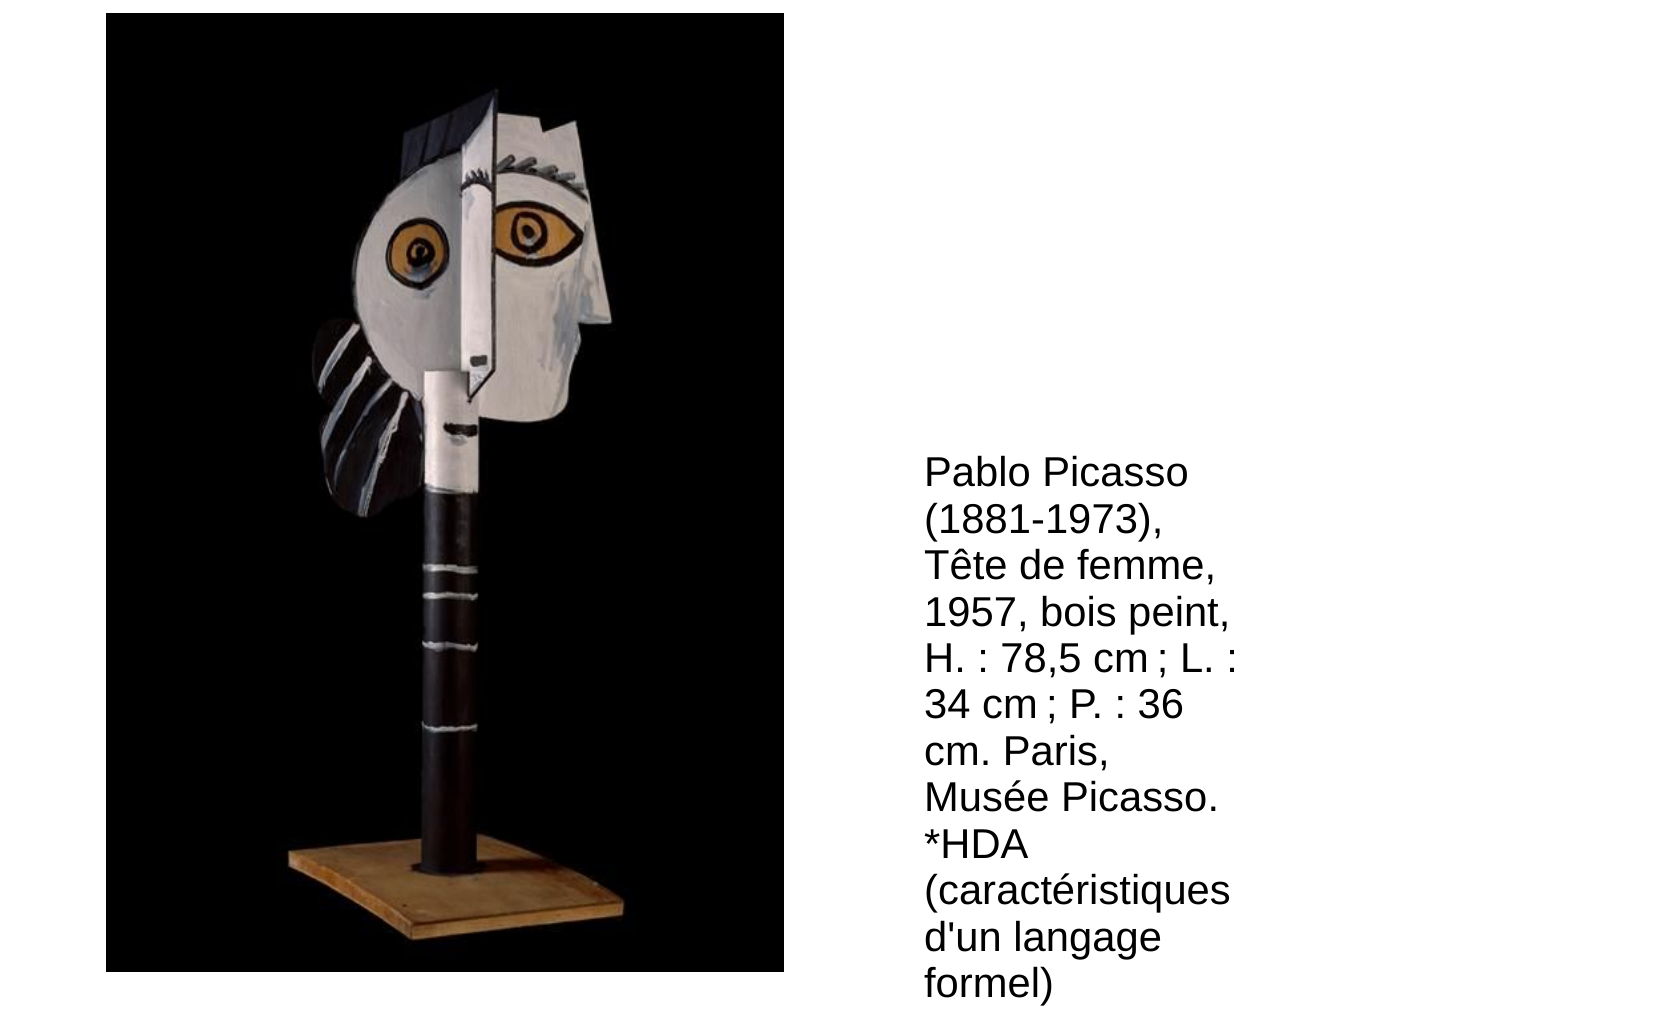

Pablo Picasso (1881-1973), Tête de femme, 1957, bois peint, H. : 78,5 cm ; L. : 34 cm ; P. : 36 cm. Paris, Musée Picasso. *HDA (caractéristiques d'un langage formel)